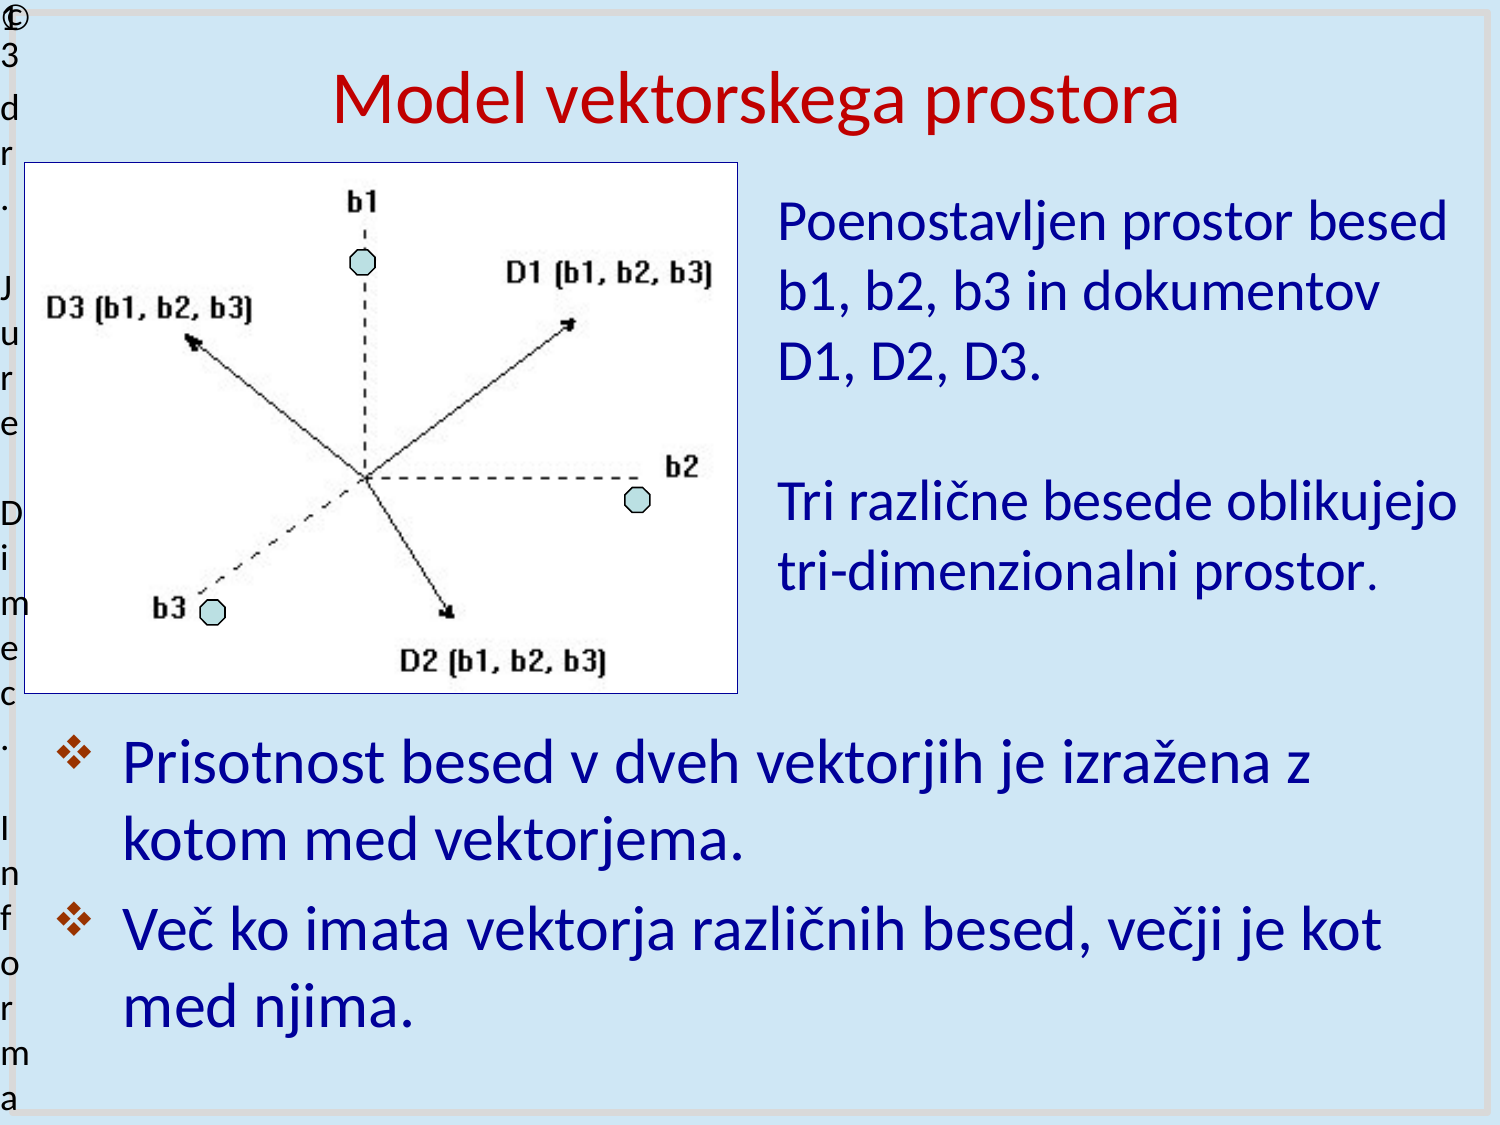

© dr. Jure Dimec. Informacijski viri na Internetu (2012 / 13). Računanje povednih moči.
# Model vektorskega prostora
Poenostavljen prostor besed b1, b2, b3 in dokumentov D1, D2, D3.
Tri različne besede oblikujejo tri-dimenzionalni prostor.
Prisotnost besed v dveh vektorjih je izražena z kotom med vektorjema.
Več ko imata vektorja različnih besed, večji je kot med njima.